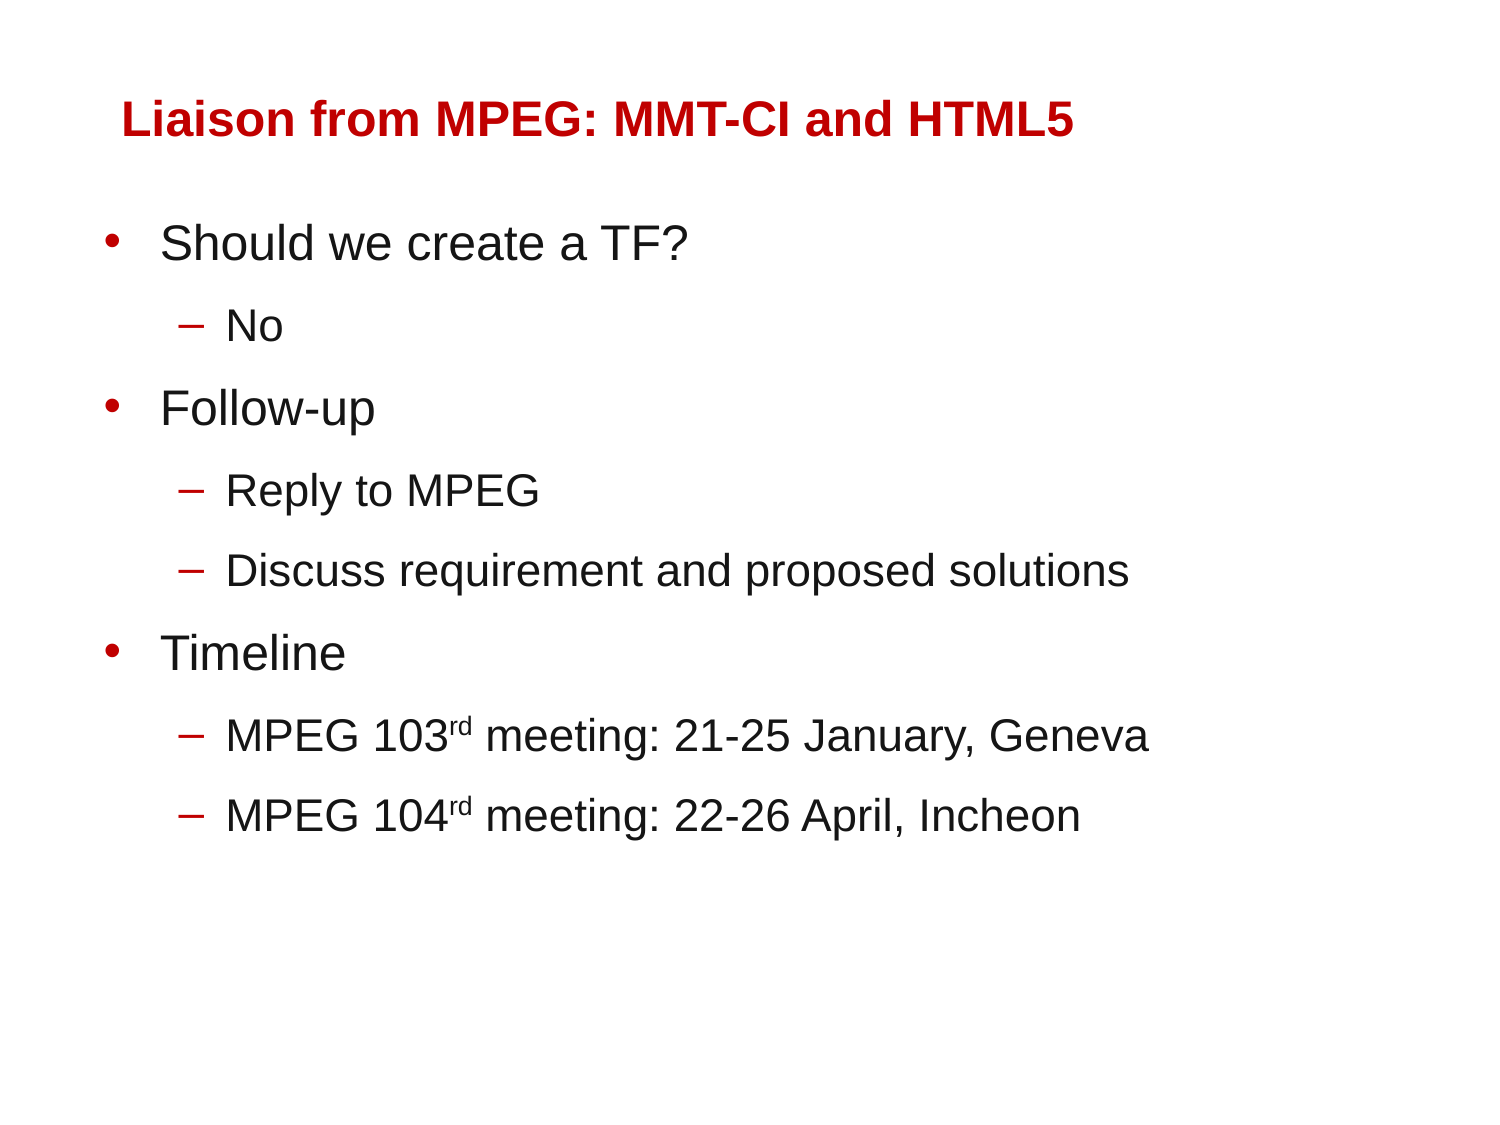

# Liaison from MPEG: MMT-CI and HTML5
Should we create a TF?
No
Follow-up
Reply to MPEG
Discuss requirement and proposed solutions
Timeline
MPEG 103rd meeting: 21-25 January, Geneva
MPEG 104rd meeting: 22-26 April, Incheon